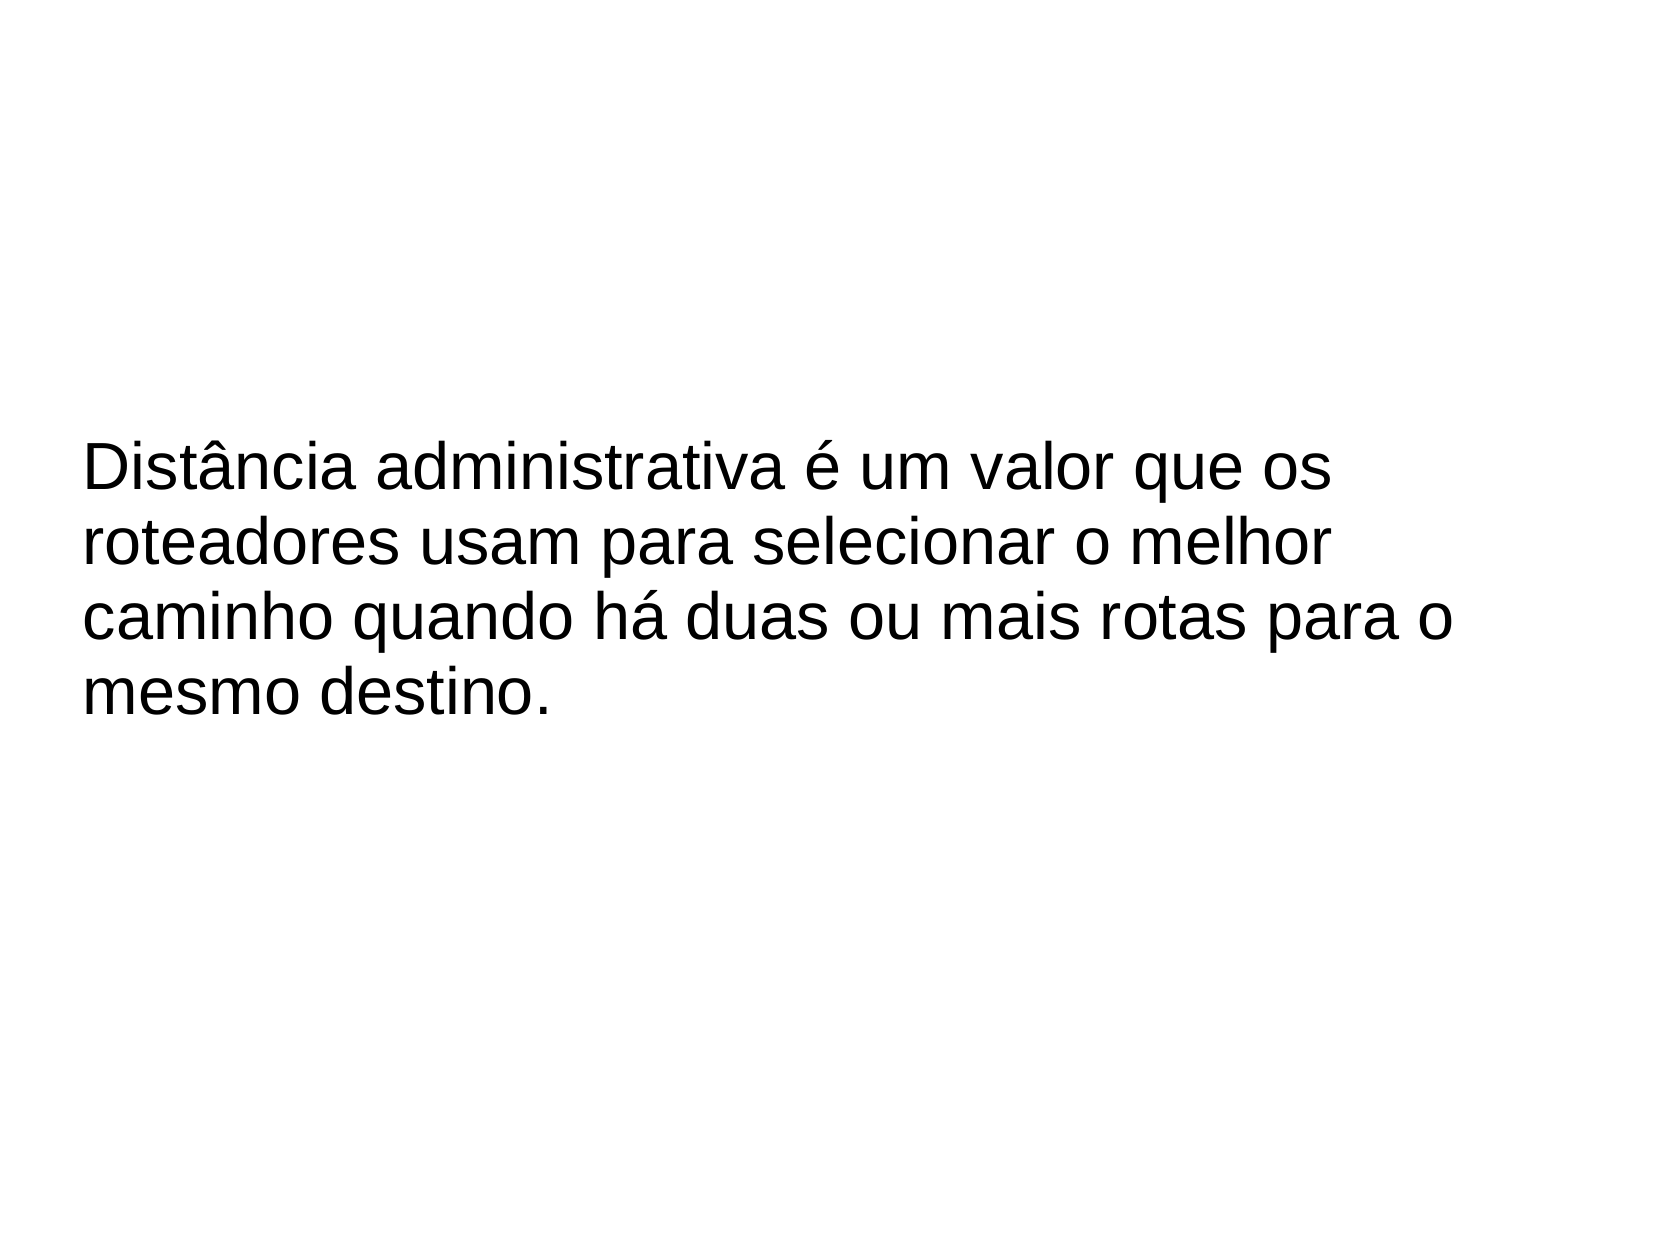

# Distância administrativa é um valor que os roteadores usam para selecionar o melhor caminho quando há duas ou mais rotas para o mesmo destino.